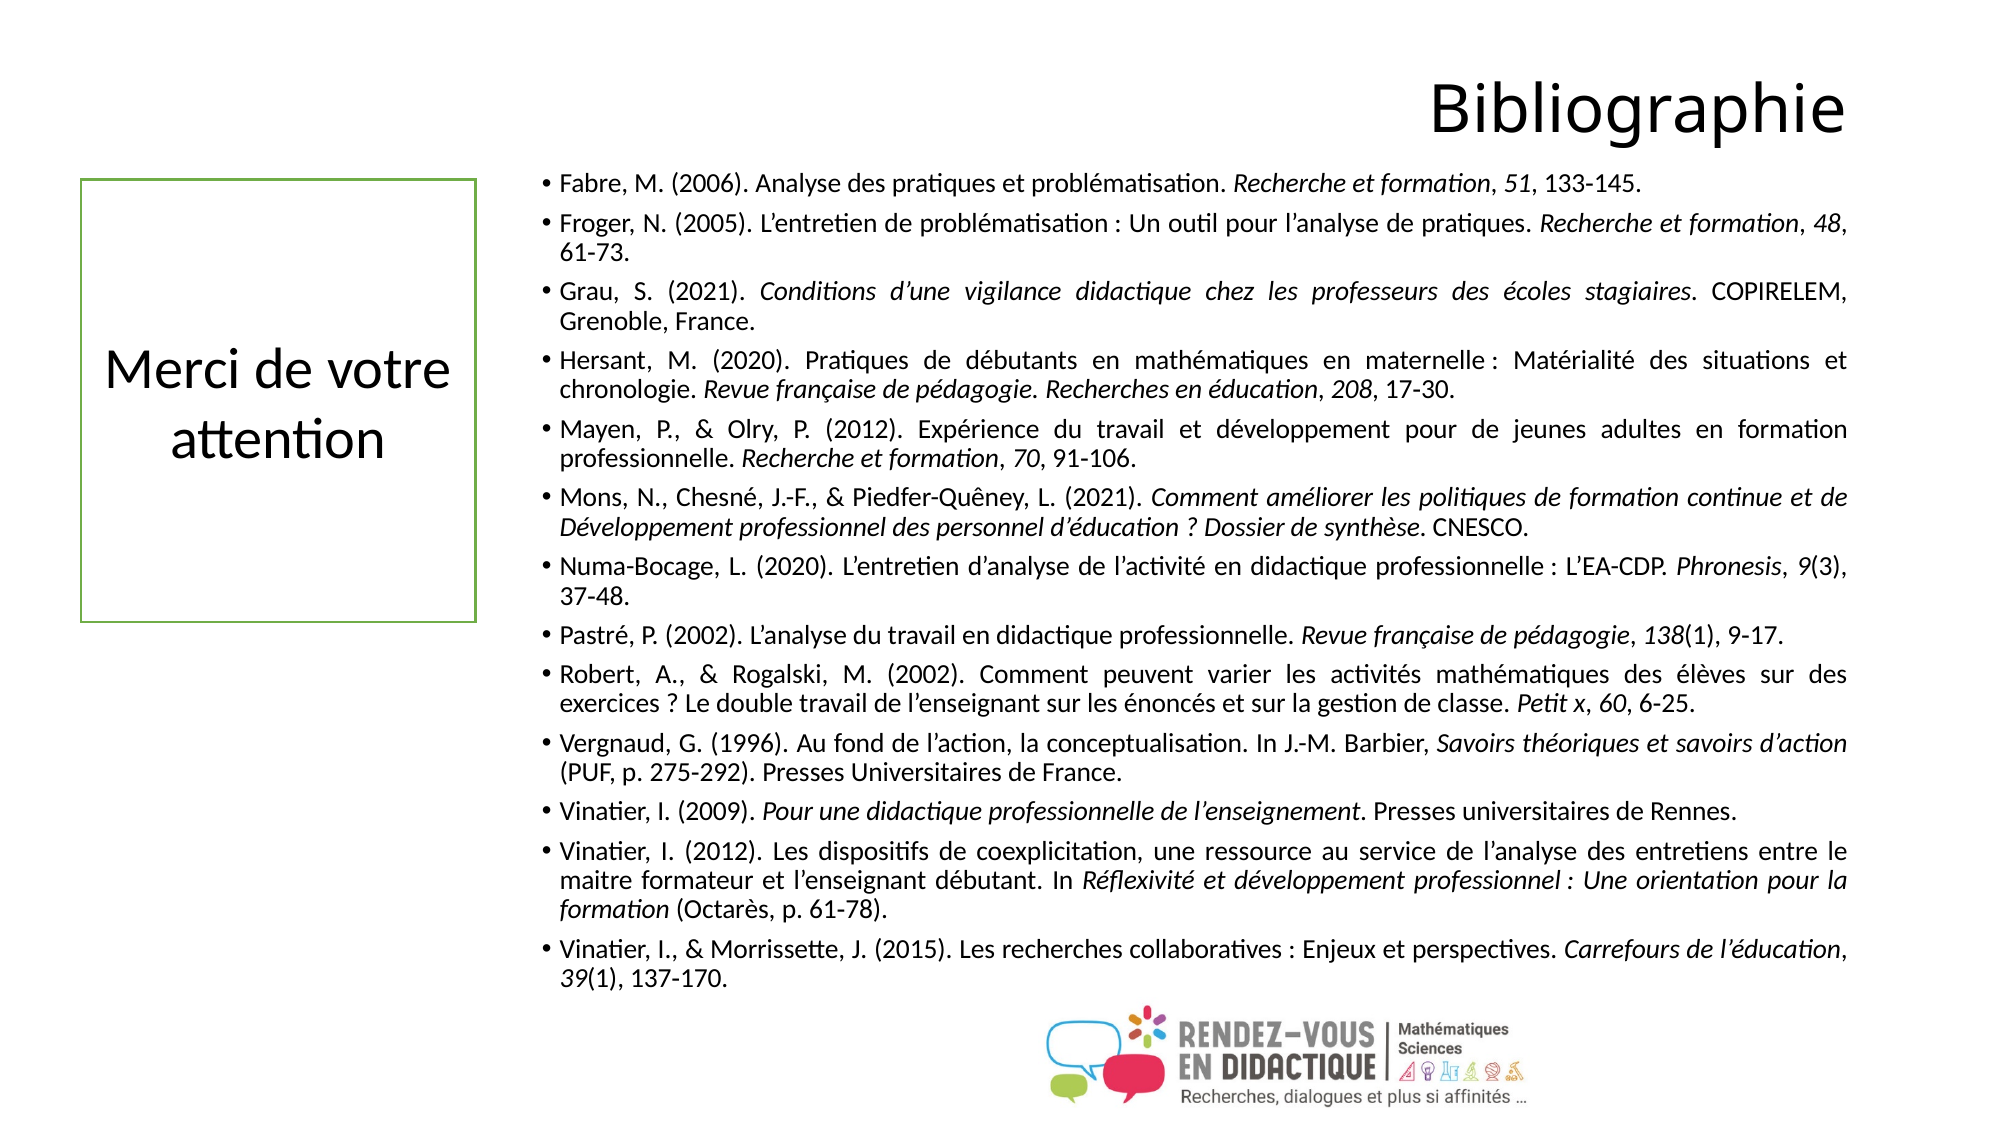

# Bibliographie
Fabre, M. (2006). Analyse des pratiques et problématisation. Recherche et formation, 51, 133‑145.
Froger, N. (2005). L’entretien de problématisation : Un outil pour l’analyse de pratiques. Recherche et formation, 48, 61‑73.
Grau, S. (2021). Conditions d’une vigilance didactique chez les professeurs des écoles stagiaires. COPIRELEM, Grenoble, France.
Hersant, M. (2020). Pratiques de débutants en mathématiques en maternelle : Matérialité des situations et chronologie. Revue française de pédagogie. Recherches en éducation, 208, 17‑30.
Mayen, P., & Olry, P. (2012). Expérience du travail et développement pour de jeunes adultes en formation professionnelle. Recherche et formation, 70, 91‑106.
Mons, N., Chesné, J.-F., & Piedfer-Quêney, L. (2021). Comment améliorer les politiques de formation continue et de Développement professionnel des personnel d’éducation ? Dossier de synthèse. CNESCO.
Numa-Bocage, L. (2020). L’entretien d’analyse de l’activité en didactique professionnelle : L’EA-CDP. Phronesis, 9(3), 37‑48.
Pastré, P. (2002). L’analyse du travail en didactique professionnelle. Revue française de pédagogie, 138(1), 9‑17.
Robert, A., & Rogalski, M. (2002). Comment peuvent varier les activités mathématiques des élèves sur des exercices ? Le double travail de l’enseignant sur les énoncés et sur la gestion de classe. Petit x, 60, 6‑25.
Vergnaud, G. (1996). Au fond de l’action, la conceptualisation. In J.-M. Barbier, Savoirs théoriques et savoirs d’action (PUF, p. 275‑292). Presses Universitaires de France.
Vinatier, I. (2009). Pour une didactique professionnelle de l’enseignement. Presses universitaires de Rennes.
Vinatier, I. (2012). Les dispositifs de coexplicitation, une ressource au service de l’analyse des entretiens entre le maitre formateur et l’enseignant débutant. In Réflexivité et développement professionnel : Une orientation pour la formation (Octarès, p. 61‑78).
Vinatier, I., & Morrissette, J. (2015). Les recherches collaboratives : Enjeux et perspectives. Carrefours de l’éducation, 39(1), 137‑170.
Merci de votre attention